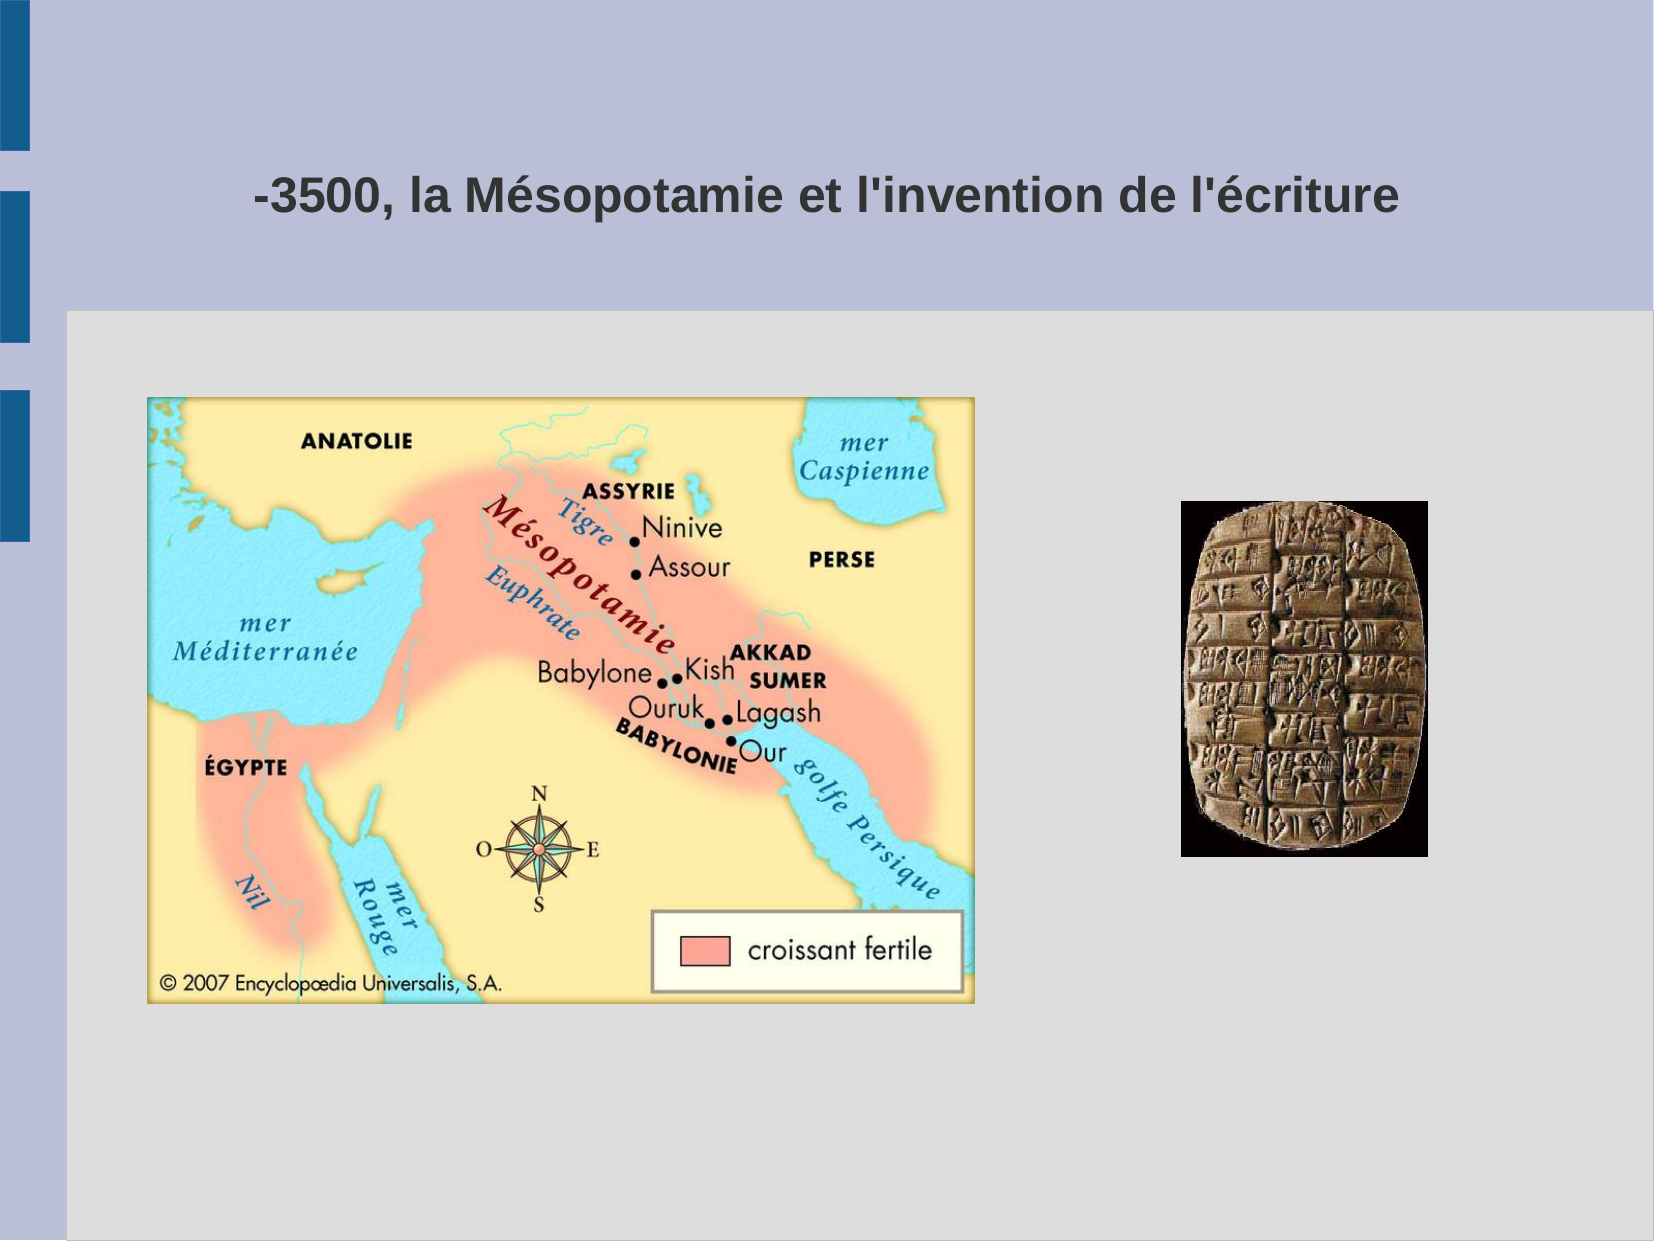

# -3500, la Mésopotamie et l'invention de l'écriture